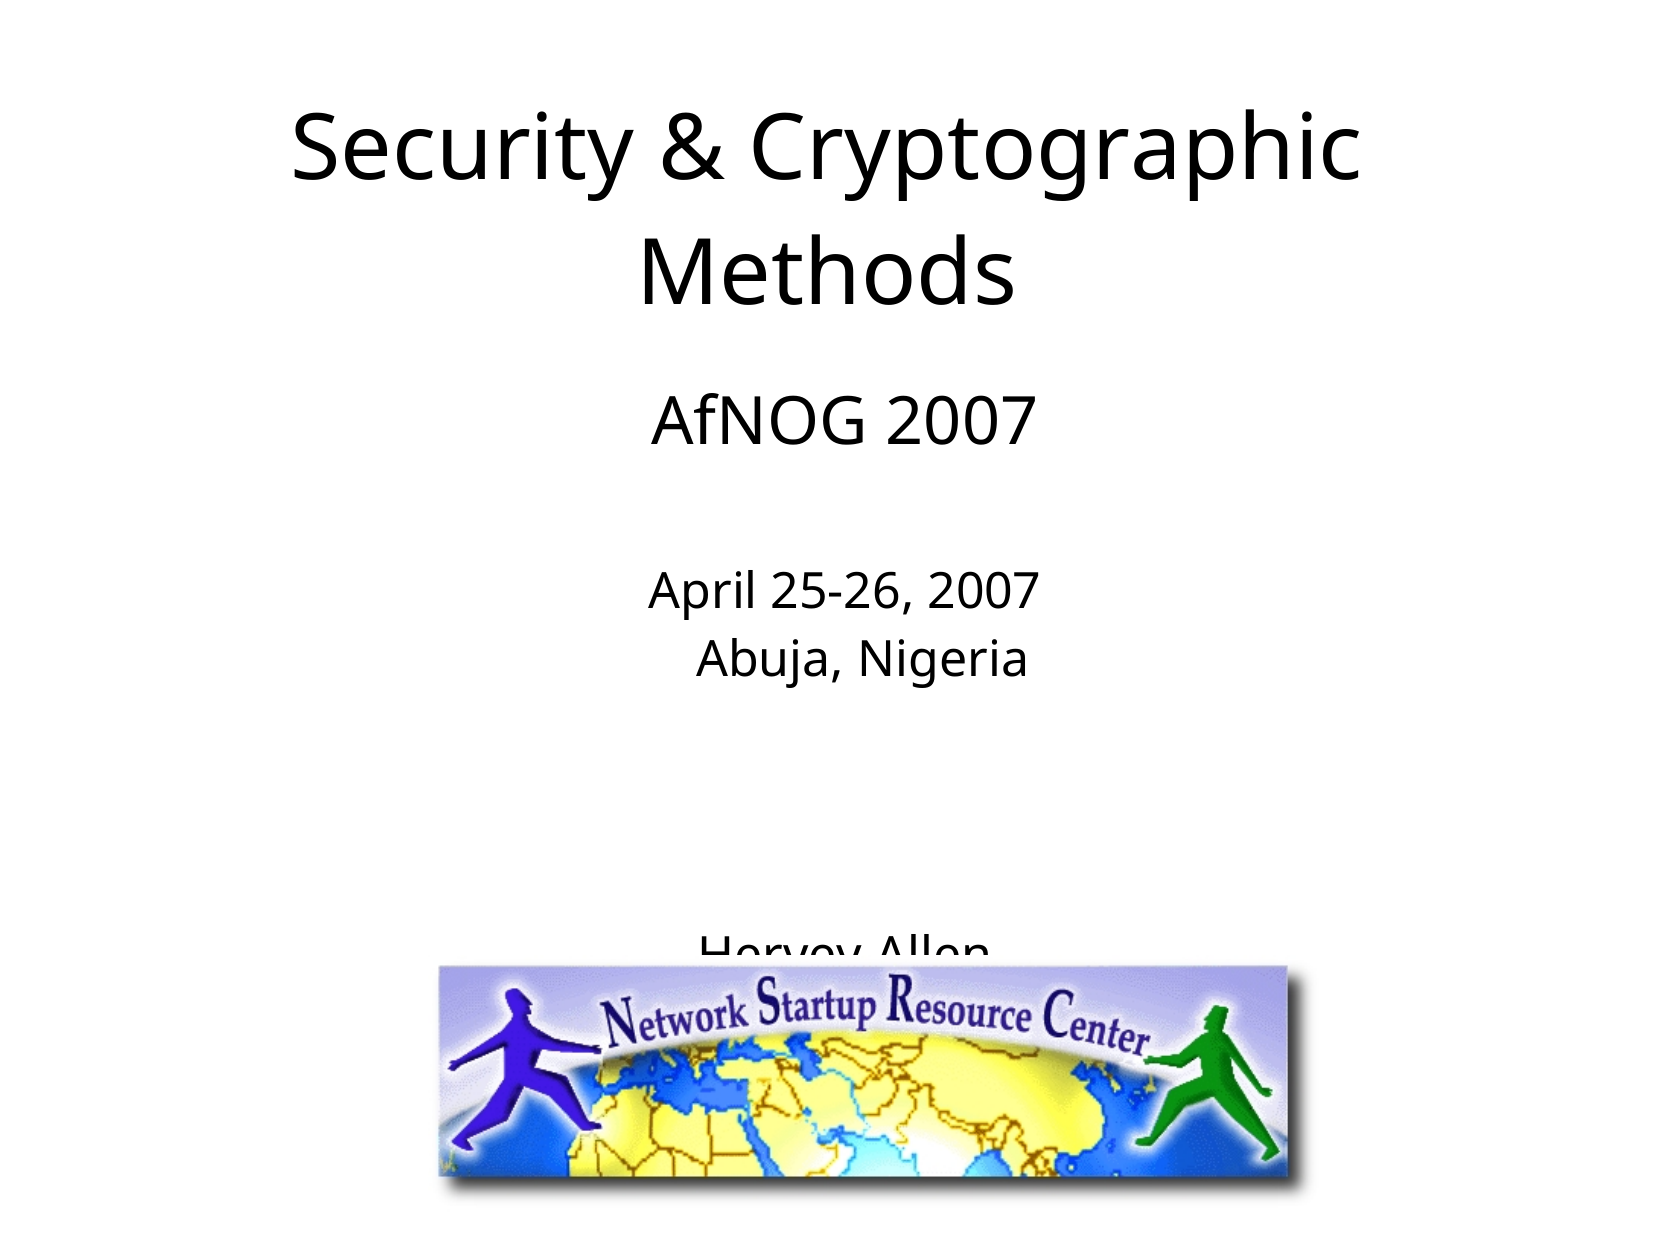

# Security & Cryptographic Methods
AfNOG 2007
April 25-26, 2007
Abuja, Nigeria
Hervey Allen